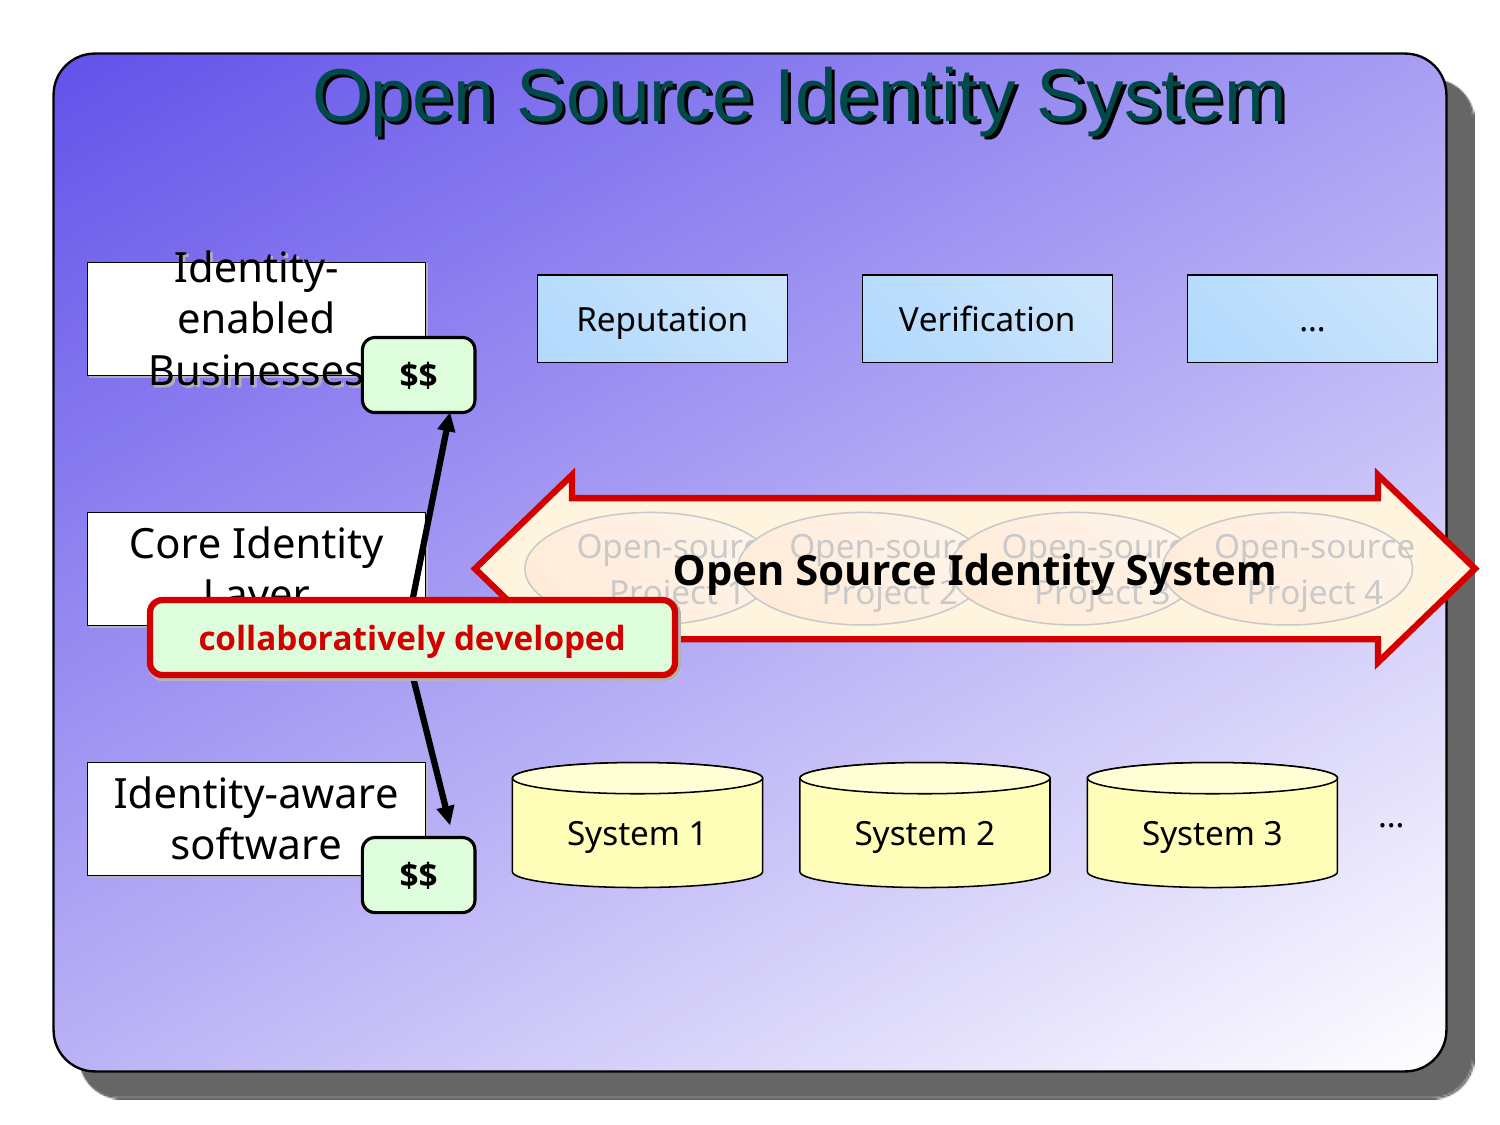

# Open Source Identity System
Identity-enabled
Businesses
Reputation
Verification
…
$$
Open Source Identity System
Core Identity
Layer
Open-source
Project 1
Open-source
Project 2
Open-source
Project 3
Open-source
Project 4
collaboratively developed
Identity-aware
software
System 1
System 2
System 3
…
$$